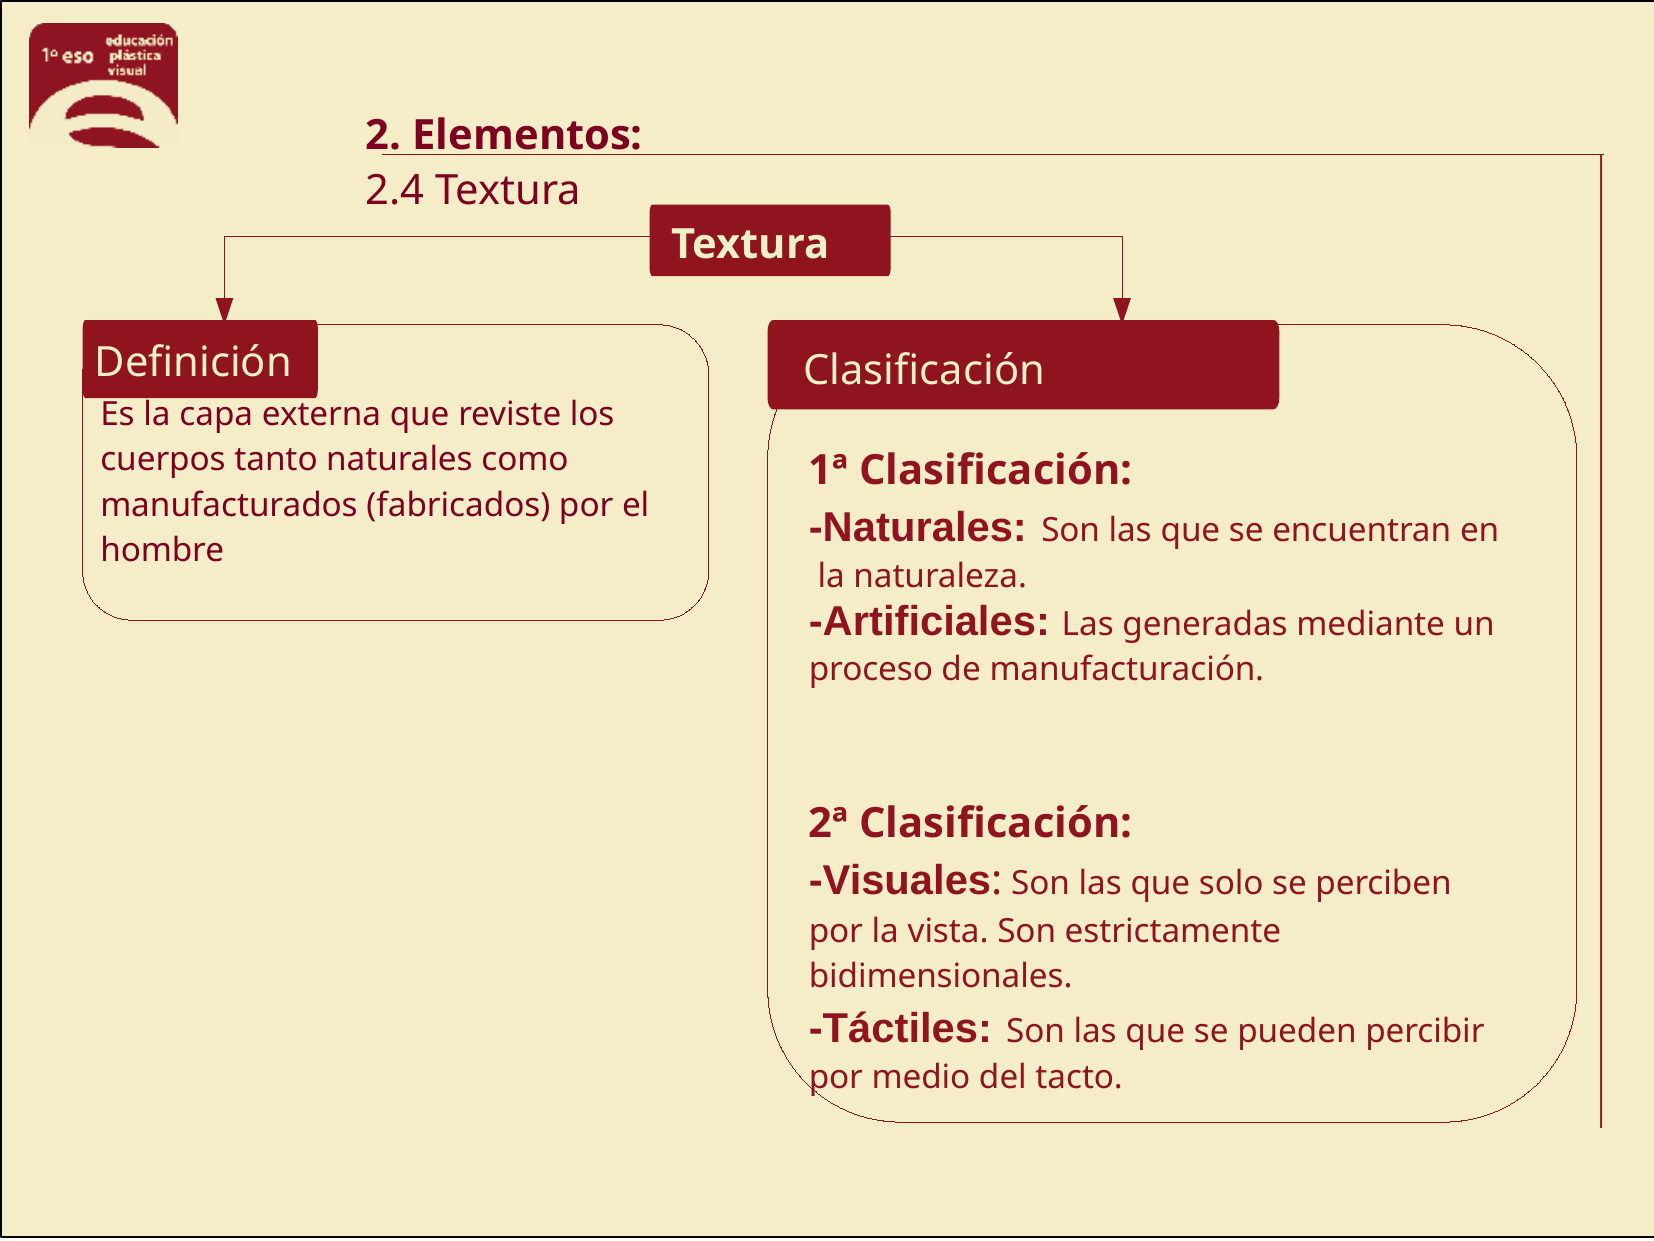

2. Elementos:
	2.4 Textura
Textura
#
Definición
Clasificación
Es la capa externa que reviste los
cuerpos tanto naturales como manufacturados (fabricados) por el hombre
1ª Clasificación:
-Naturales: Son las que se encuentran en
 la naturaleza.
-Artificiales: Las generadas mediante un
proceso de manufacturación.
2ª Clasificación:
-Visuales: Son las que solo se perciben
por la vista. Son estrictamente
bidimensionales.
-Táctiles: Son las que se pueden percibir
por medio del tacto.